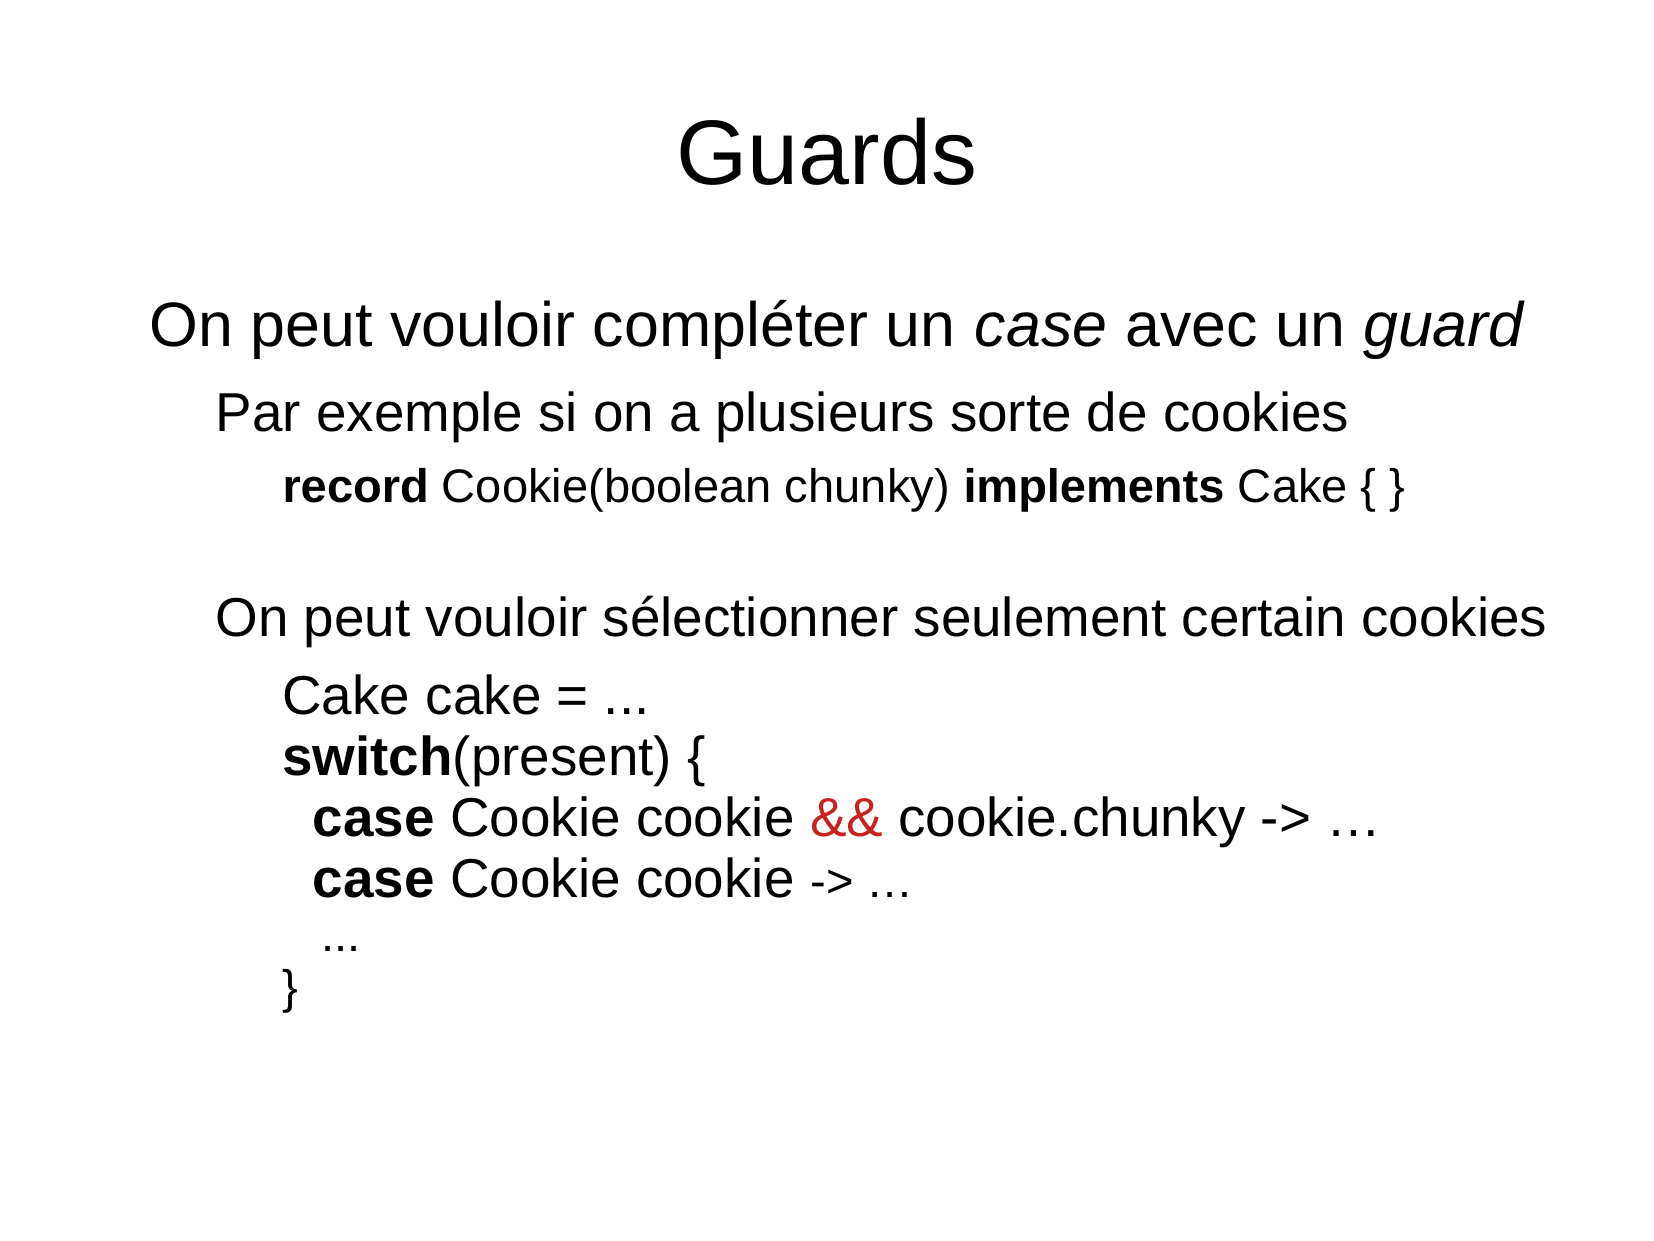

# Guards
On peut vouloir compléter un case avec un guard
Par exemple si on a plusieurs sorte de cookies
record Cookie(boolean chunky) implements Cake { }
On peut vouloir sélectionner seulement certain cookies
Cake cake = ...
switch(present) {
 case Cookie cookie && cookie.chunky -> …
 case Cookie cookie -> …
 ...
}